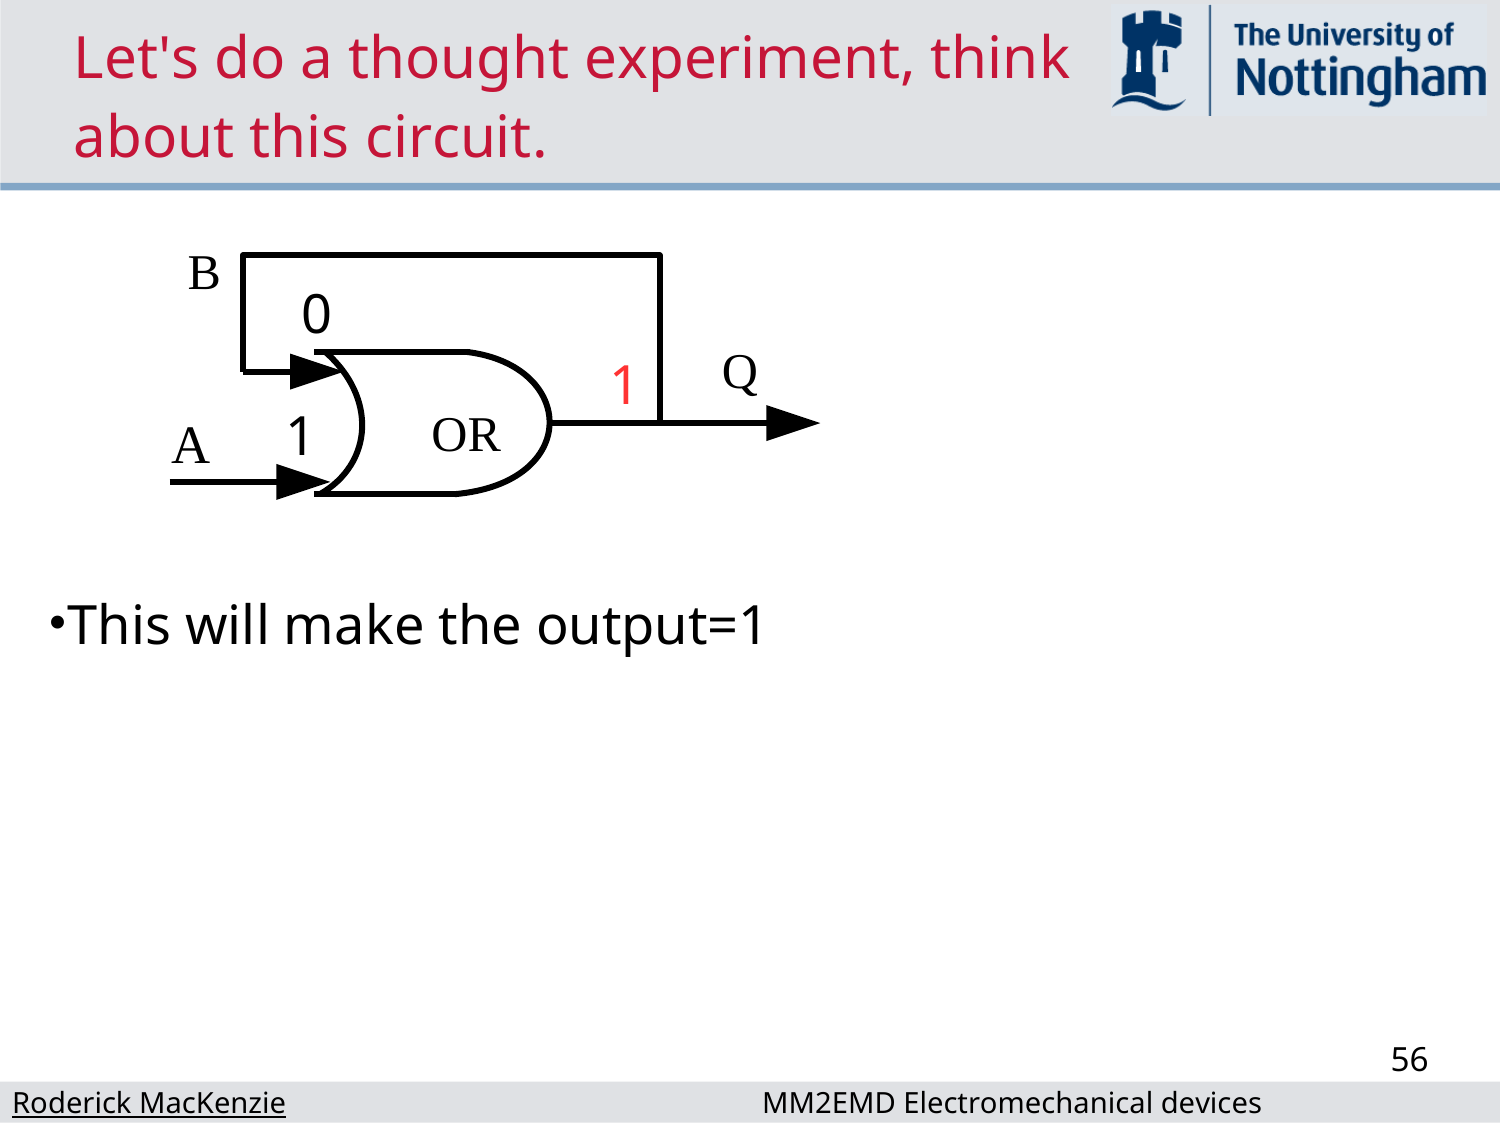

# Let's do a thought experiment, think about this circuit.
B
0
Q
1
1
OR
A
This will make the output=1